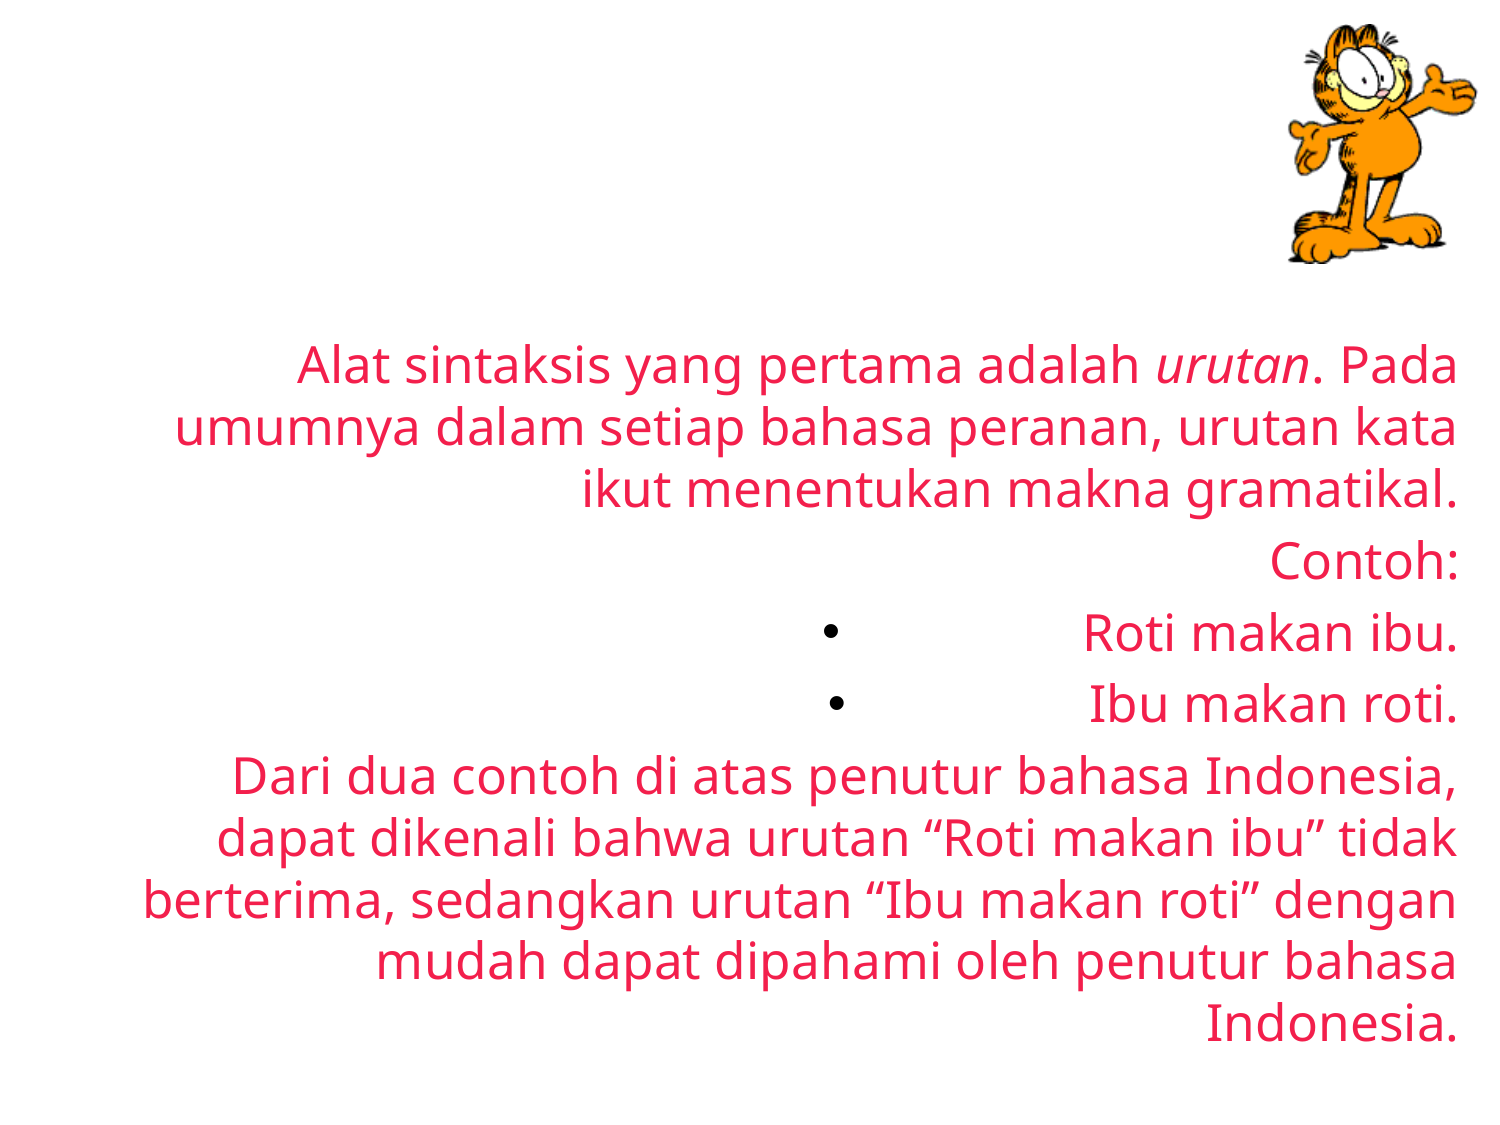

#
Alat sintaksis yang pertama adalah urutan. Pada umumnya dalam setiap bahasa peranan, urutan kata ikut menentukan makna gramatikal.
Contoh:
Roti makan ibu.
Ibu makan roti.
Dari dua contoh di atas penutur bahasa Indonesia, dapat dikenali bahwa urutan “Roti makan ibu” tidak berterima, sedangkan urutan “Ibu makan roti” dengan mudah dapat dipahami oleh penutur bahasa Indonesia.